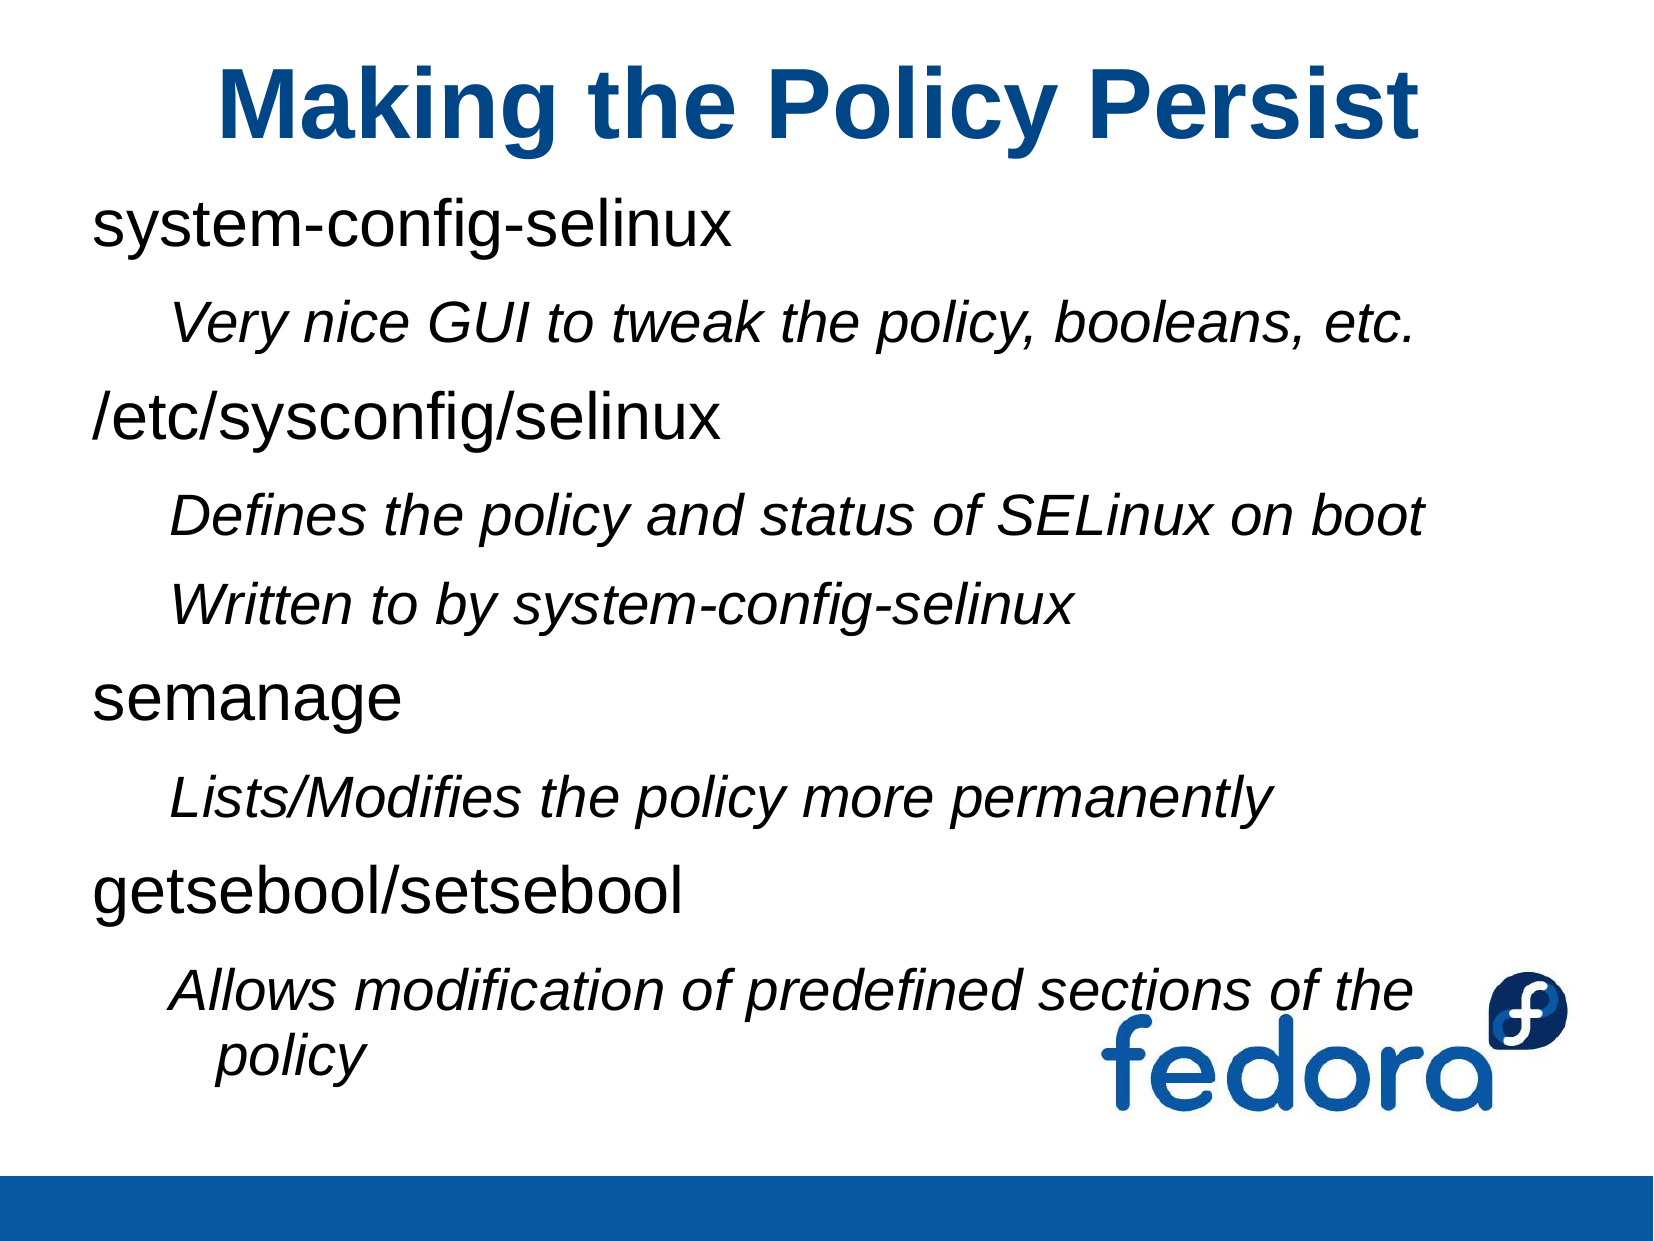

# Making the Policy Persist
system-config-selinux
Very nice GUI to tweak the policy, booleans, etc.
/etc/sysconfig/selinux
Defines the policy and status of SELinux on boot
Written to by system-config-selinux
semanage
Lists/Modifies the policy more permanently
getsebool/setsebool
Allows modification of predefined sections of the policy